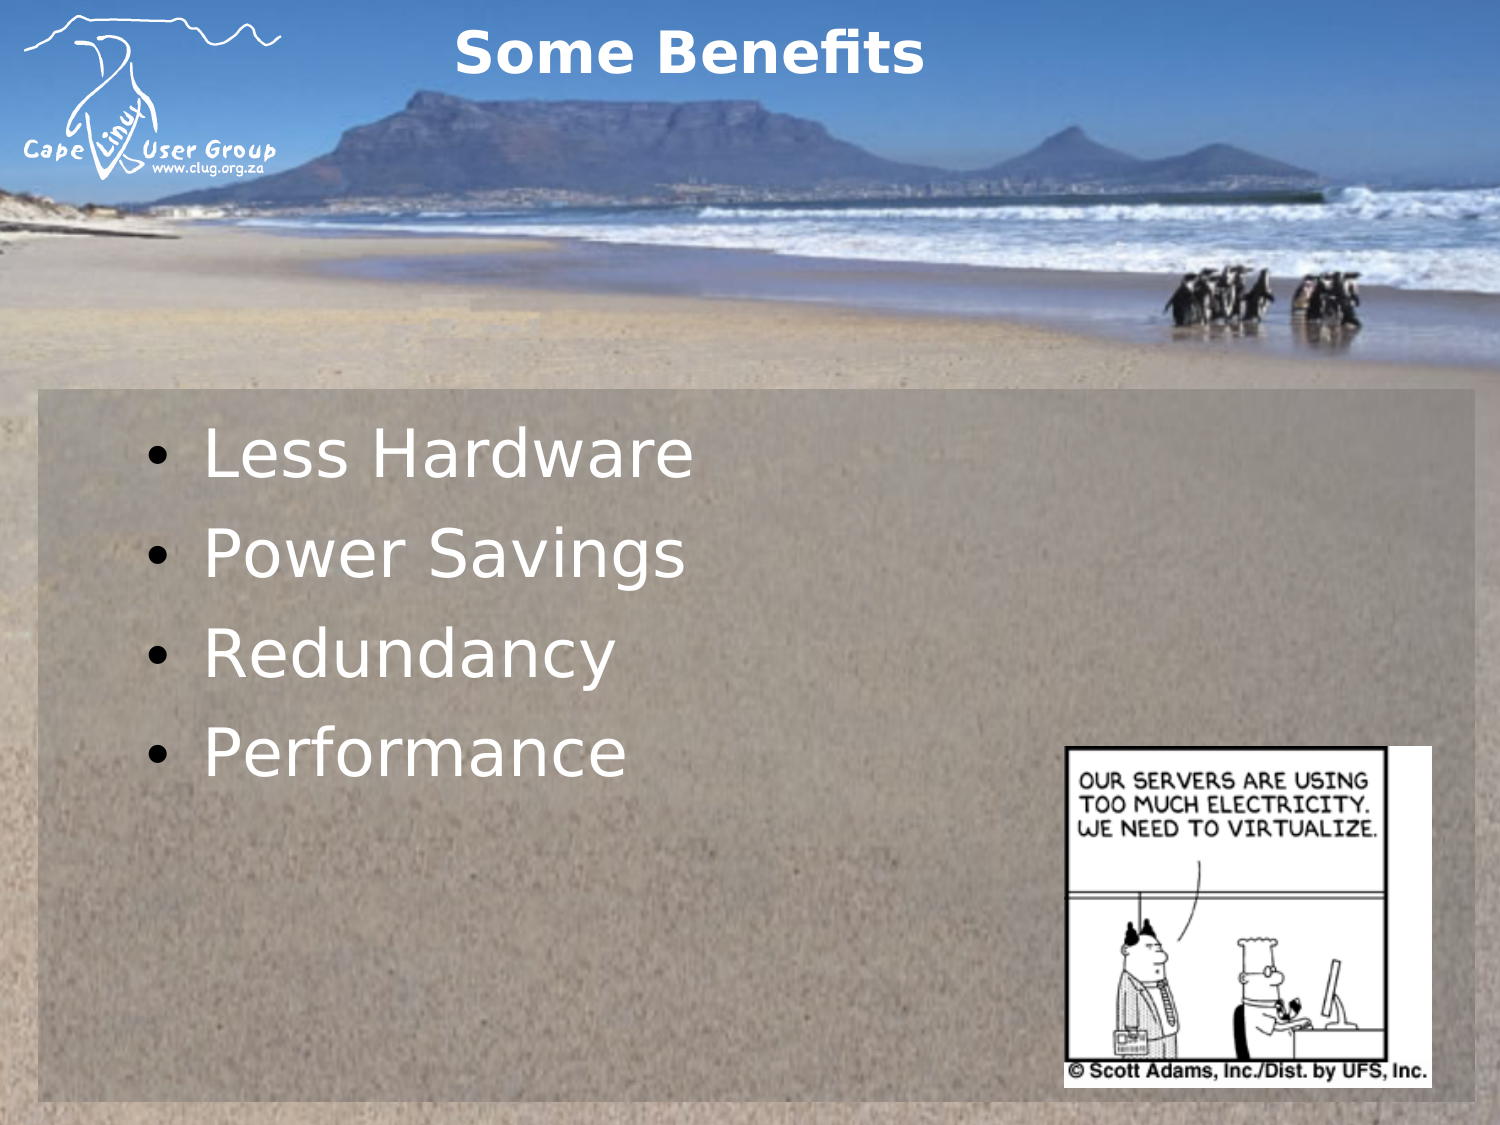

# Some Benefits
Less Hardware
Power Savings
Redundancy
Performance